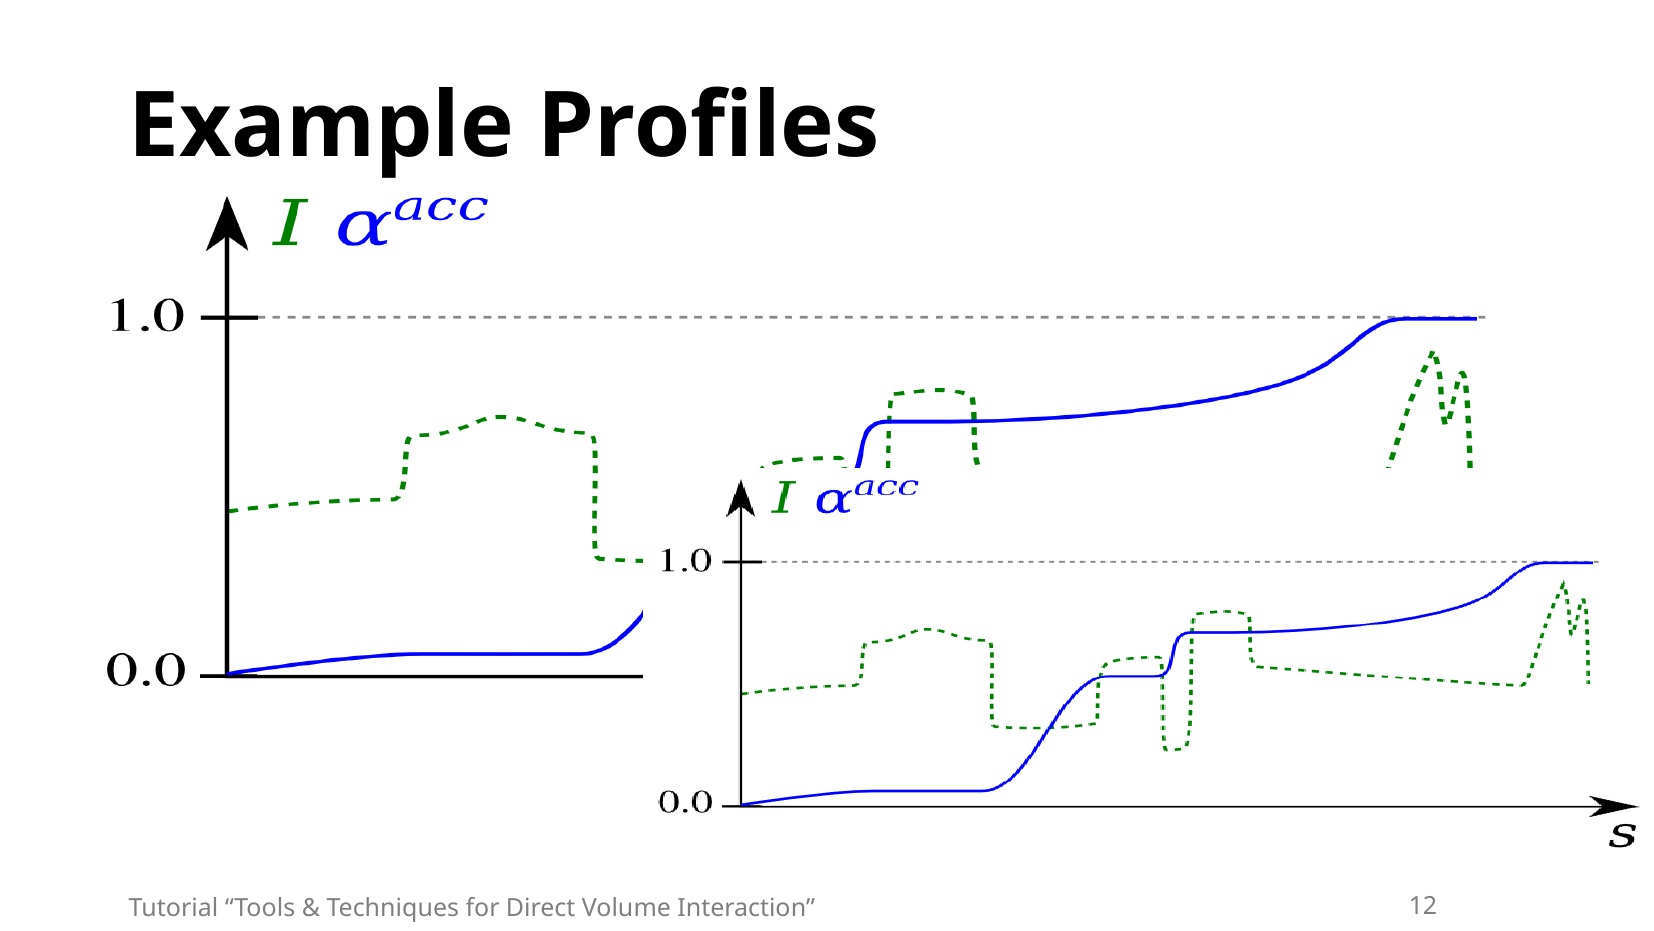

# Example Profiles
12
Alexander Wiebel - Vortrag Fachhochschule Flensburg
2011-06-27